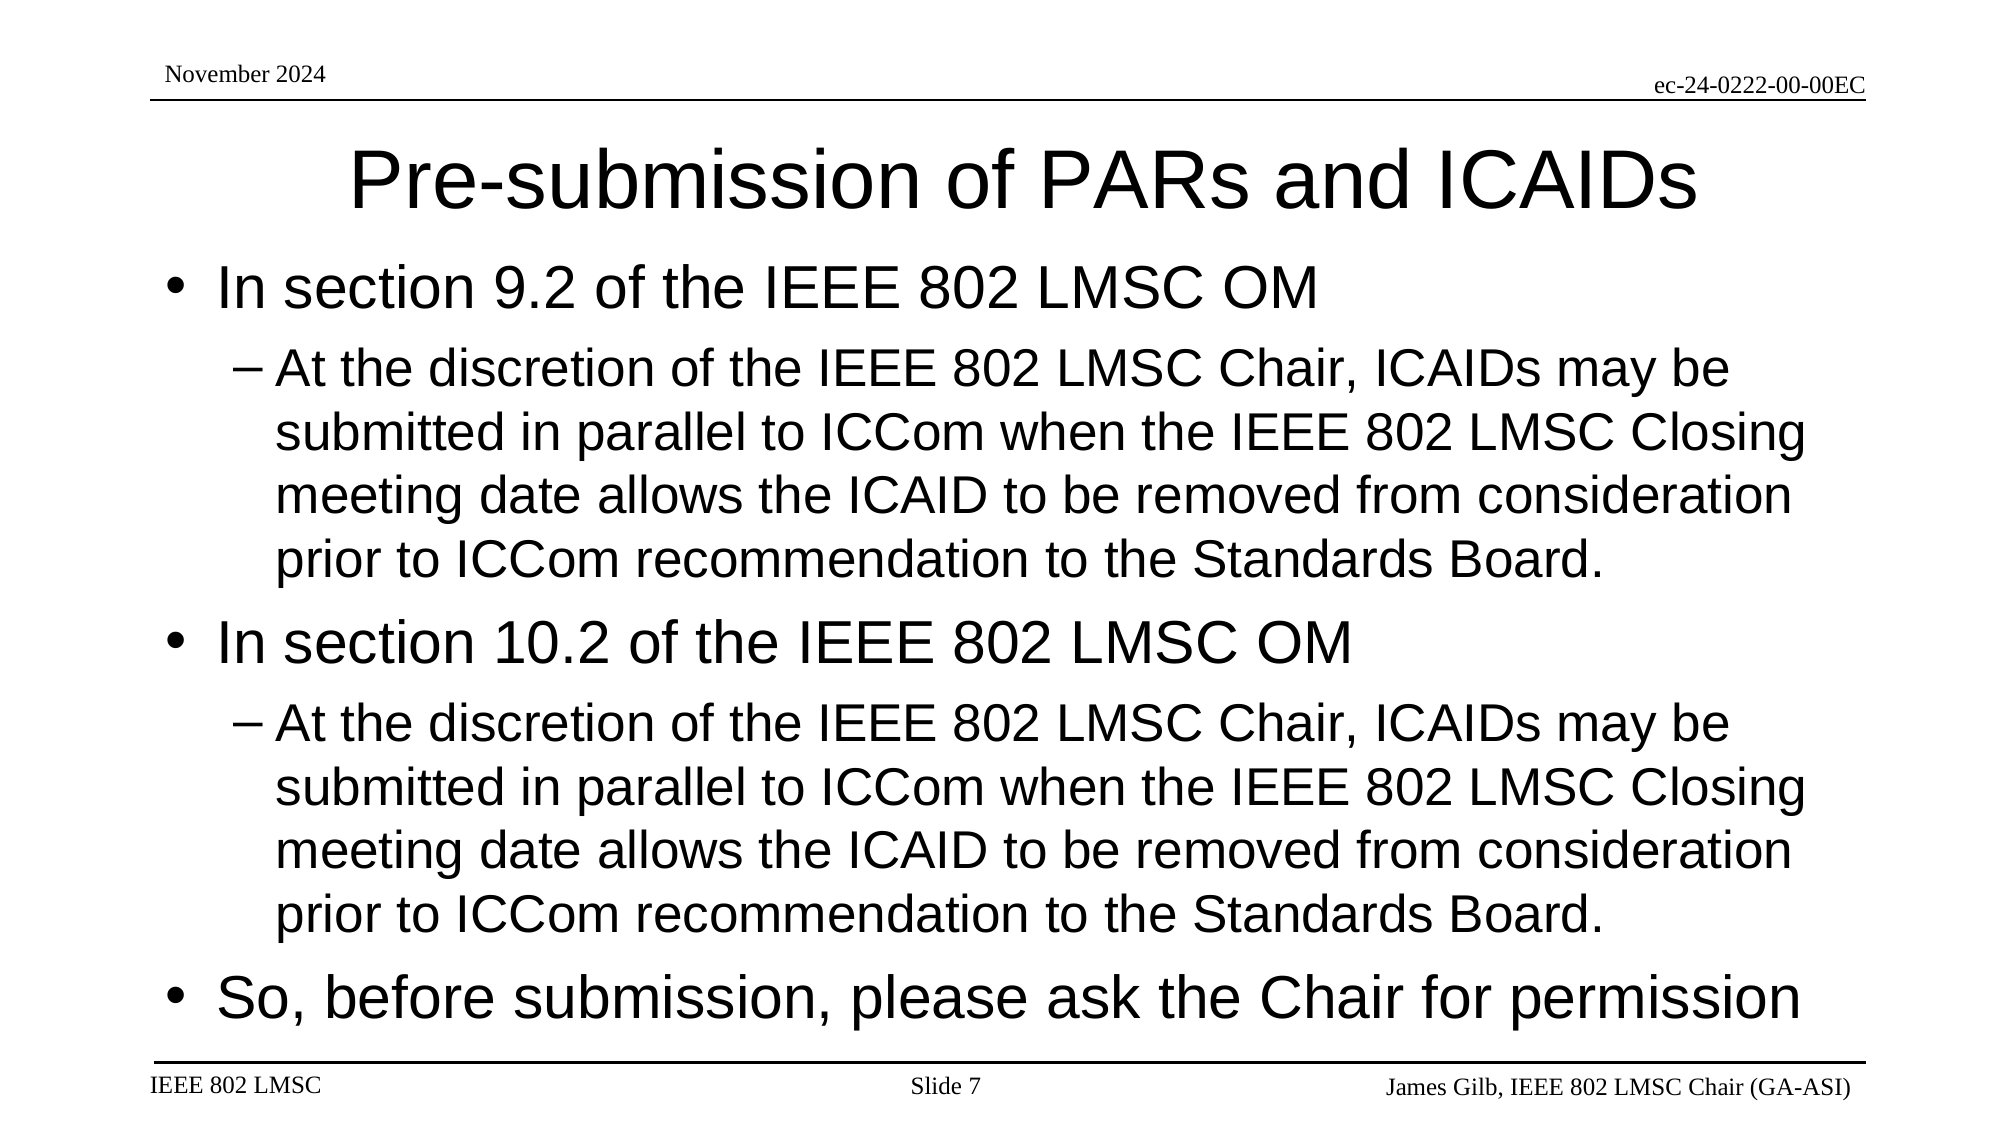

# Pre-submission of PARs and ICAIDs
In section 9.2 of the IEEE 802 LMSC OM
At the discretion of the IEEE 802 LMSC Chair, ICAIDs may be submitted in parallel to ICCom when the IEEE 802 LMSC Closing meeting date allows the ICAID to be removed from consideration prior to ICCom recommendation to the Standards Board.
In section 10.2 of the IEEE 802 LMSC OM
At the discretion of the IEEE 802 LMSC Chair, ICAIDs may be submitted in parallel to ICCom when the IEEE 802 LMSC Closing meeting date allows the ICAID to be removed from consideration prior to ICCom recommendation to the Standards Board.
So, before submission, please ask the Chair for permission
7